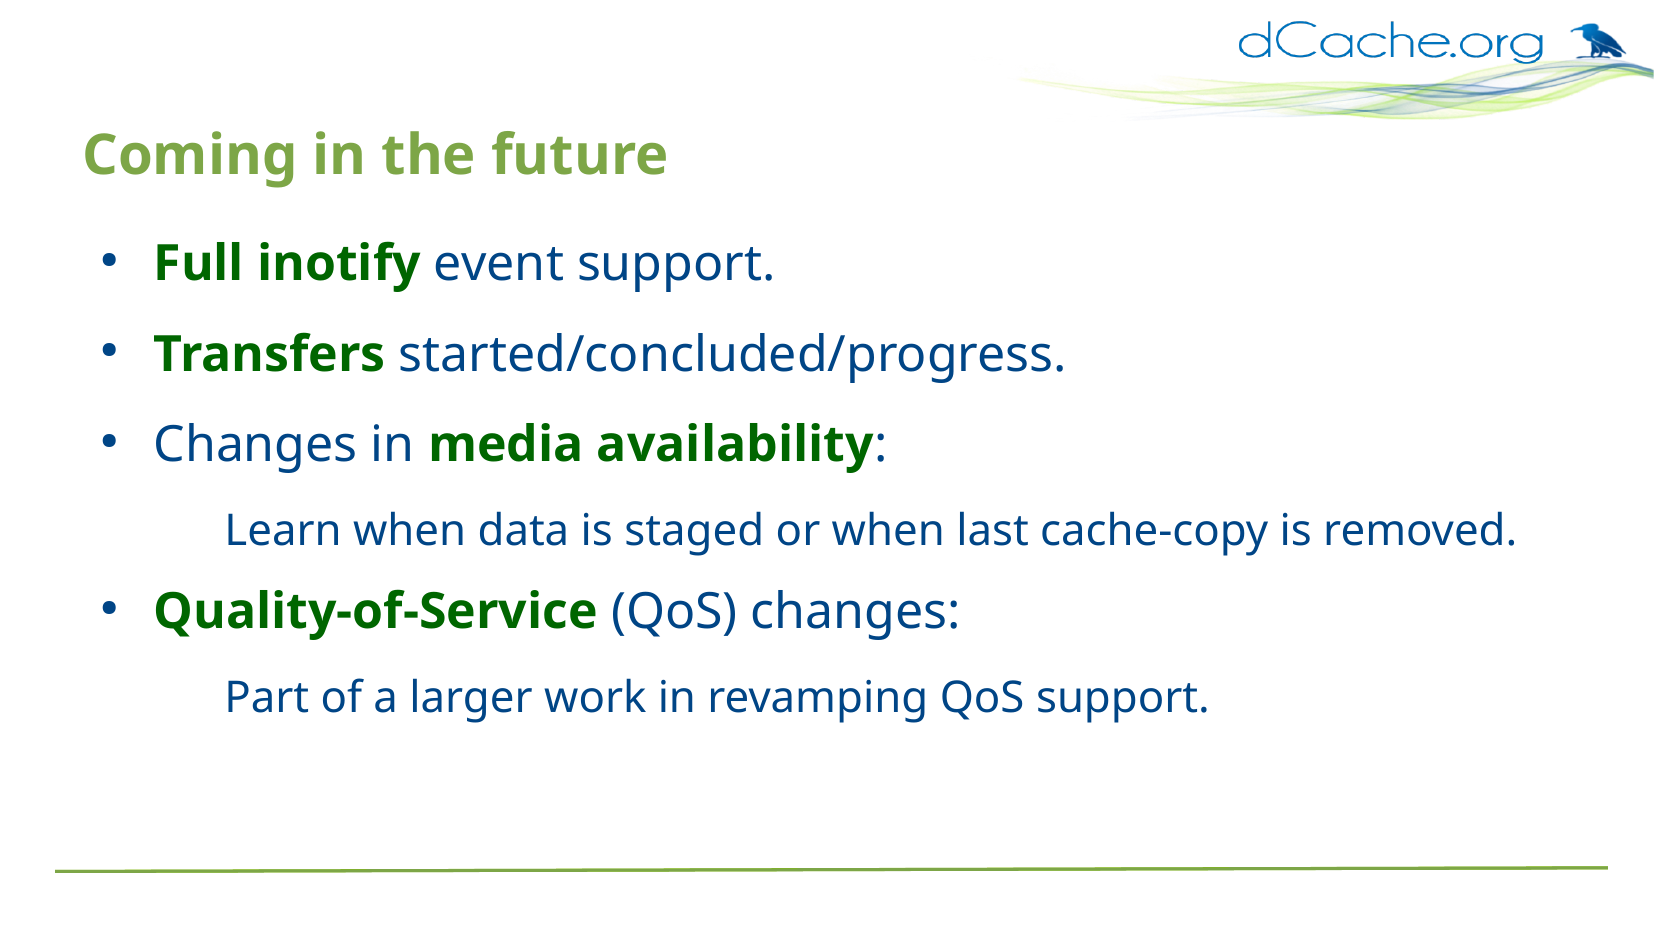

# Coming in the future
Full inotify event support.
Transfers started/concluded/progress.
Changes in media availability:
Learn when data is staged or when last cache-copy is removed.
Quality-of-Service (QoS) changes:
Part of a larger work in revamping QoS support.